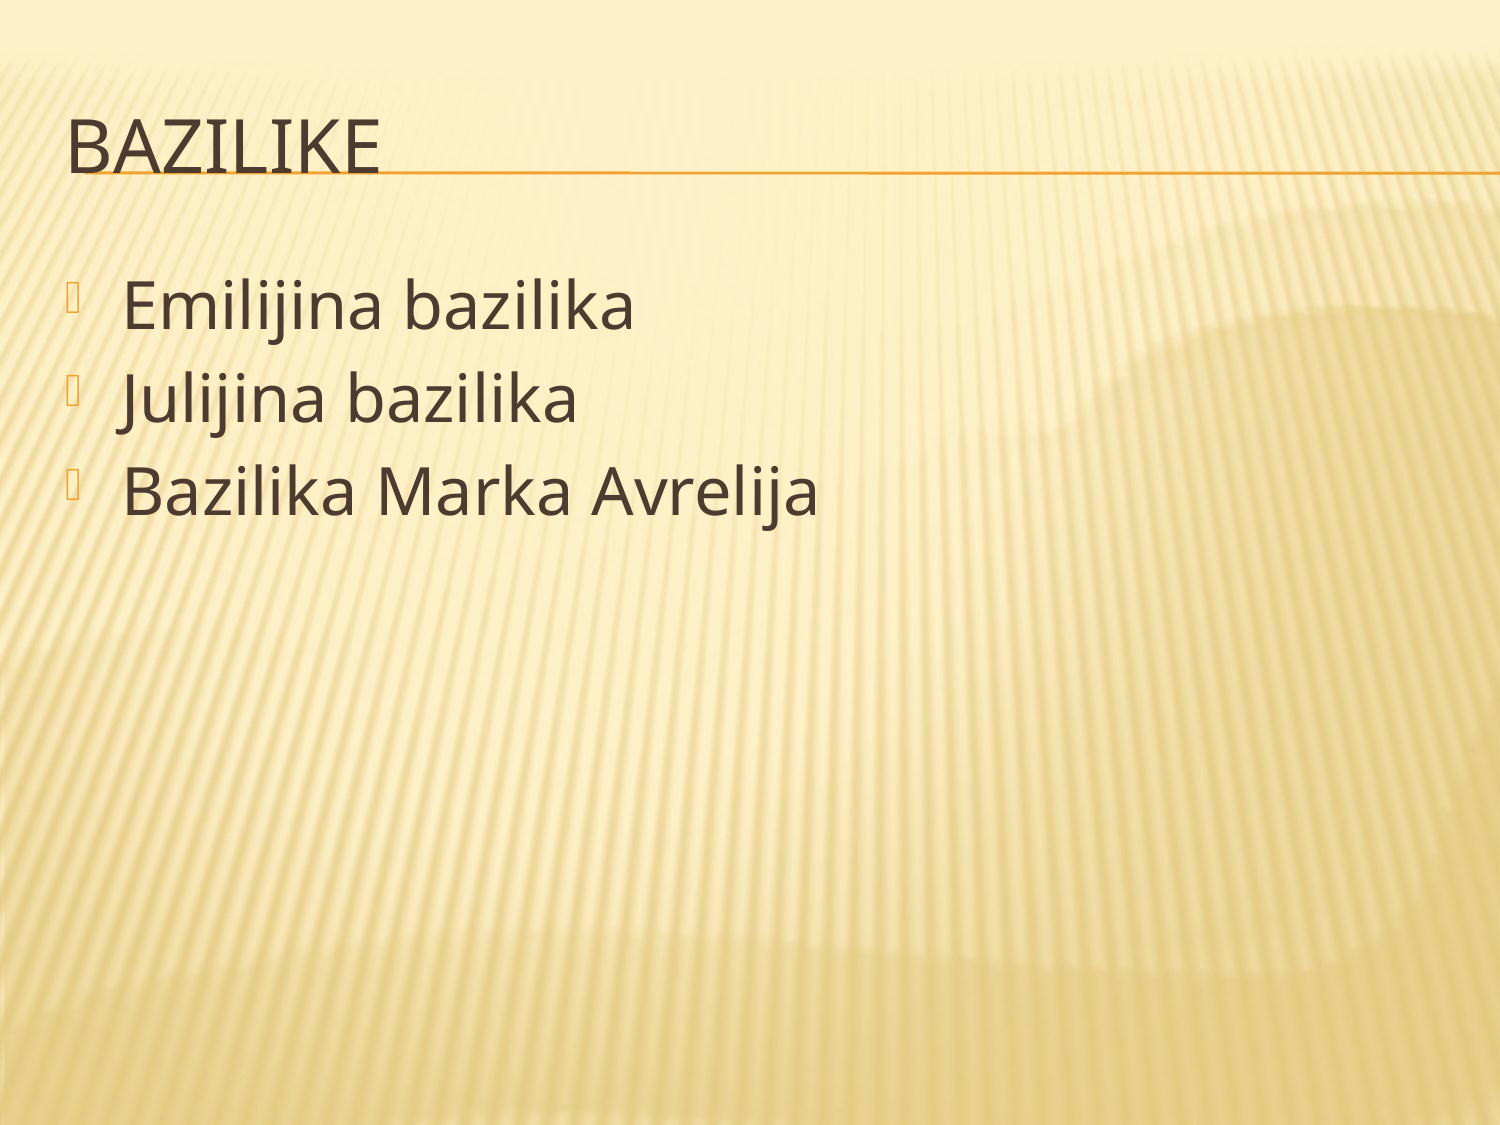

# bazilike
Emilijina bazilika
Julijina bazilika
Bazilika Marka Avrelija